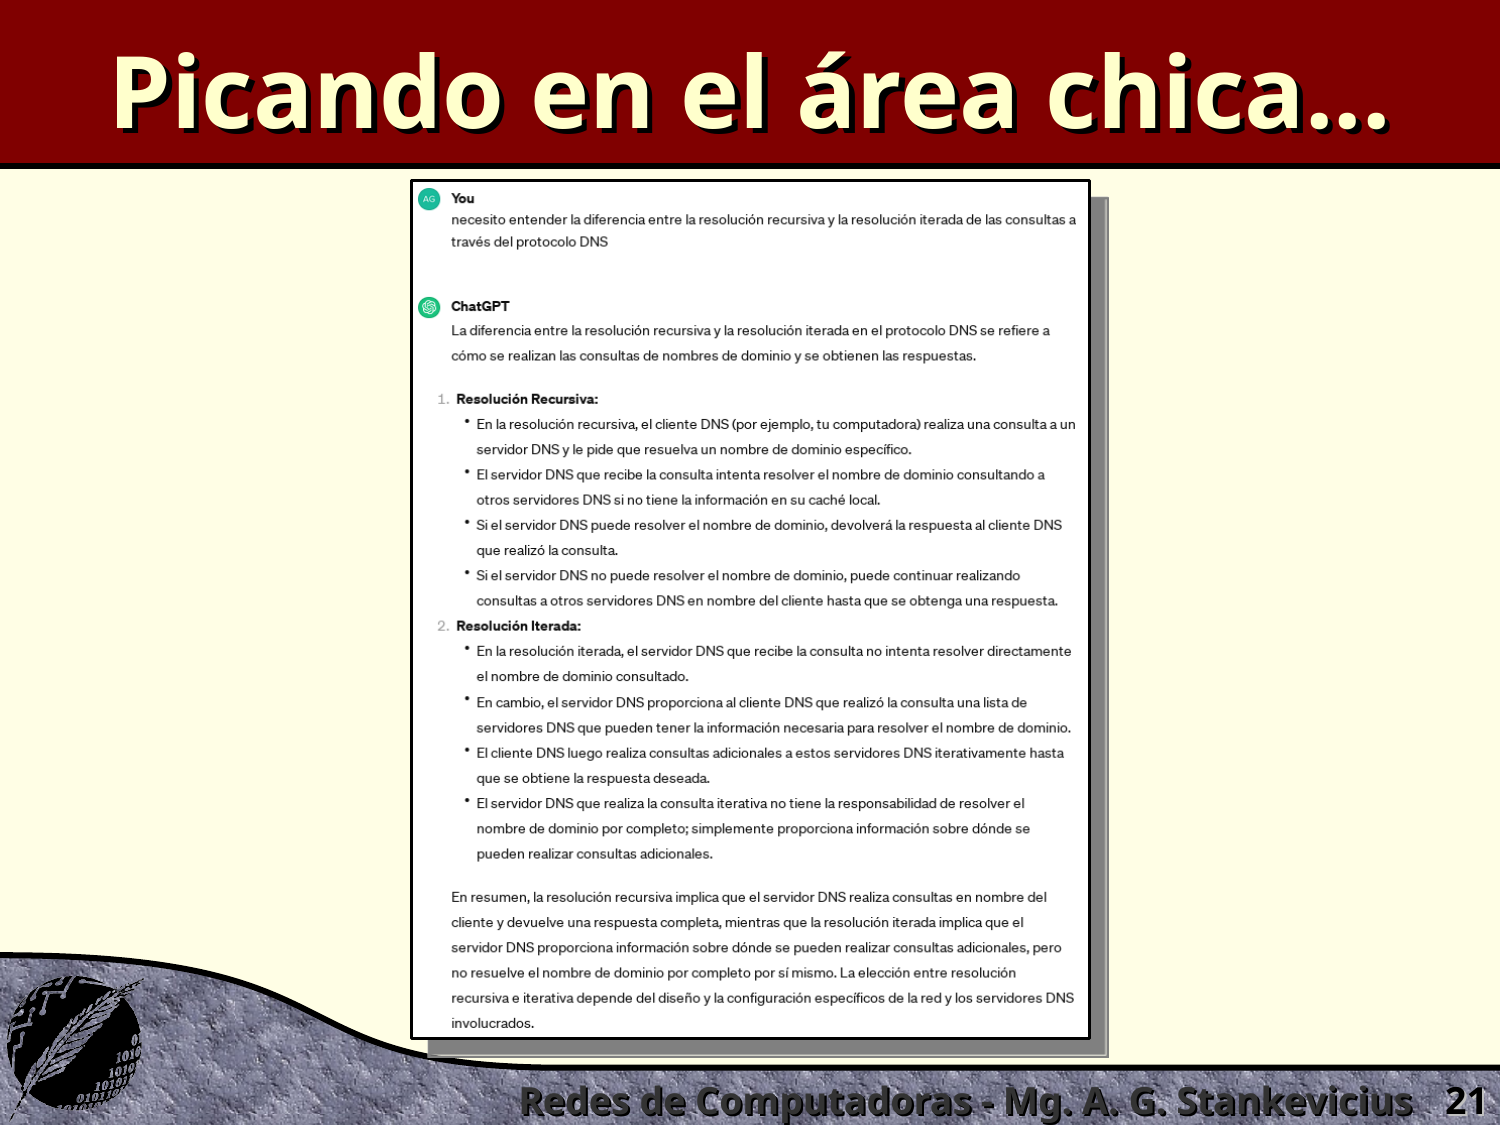

# Picando en el área chica...
21